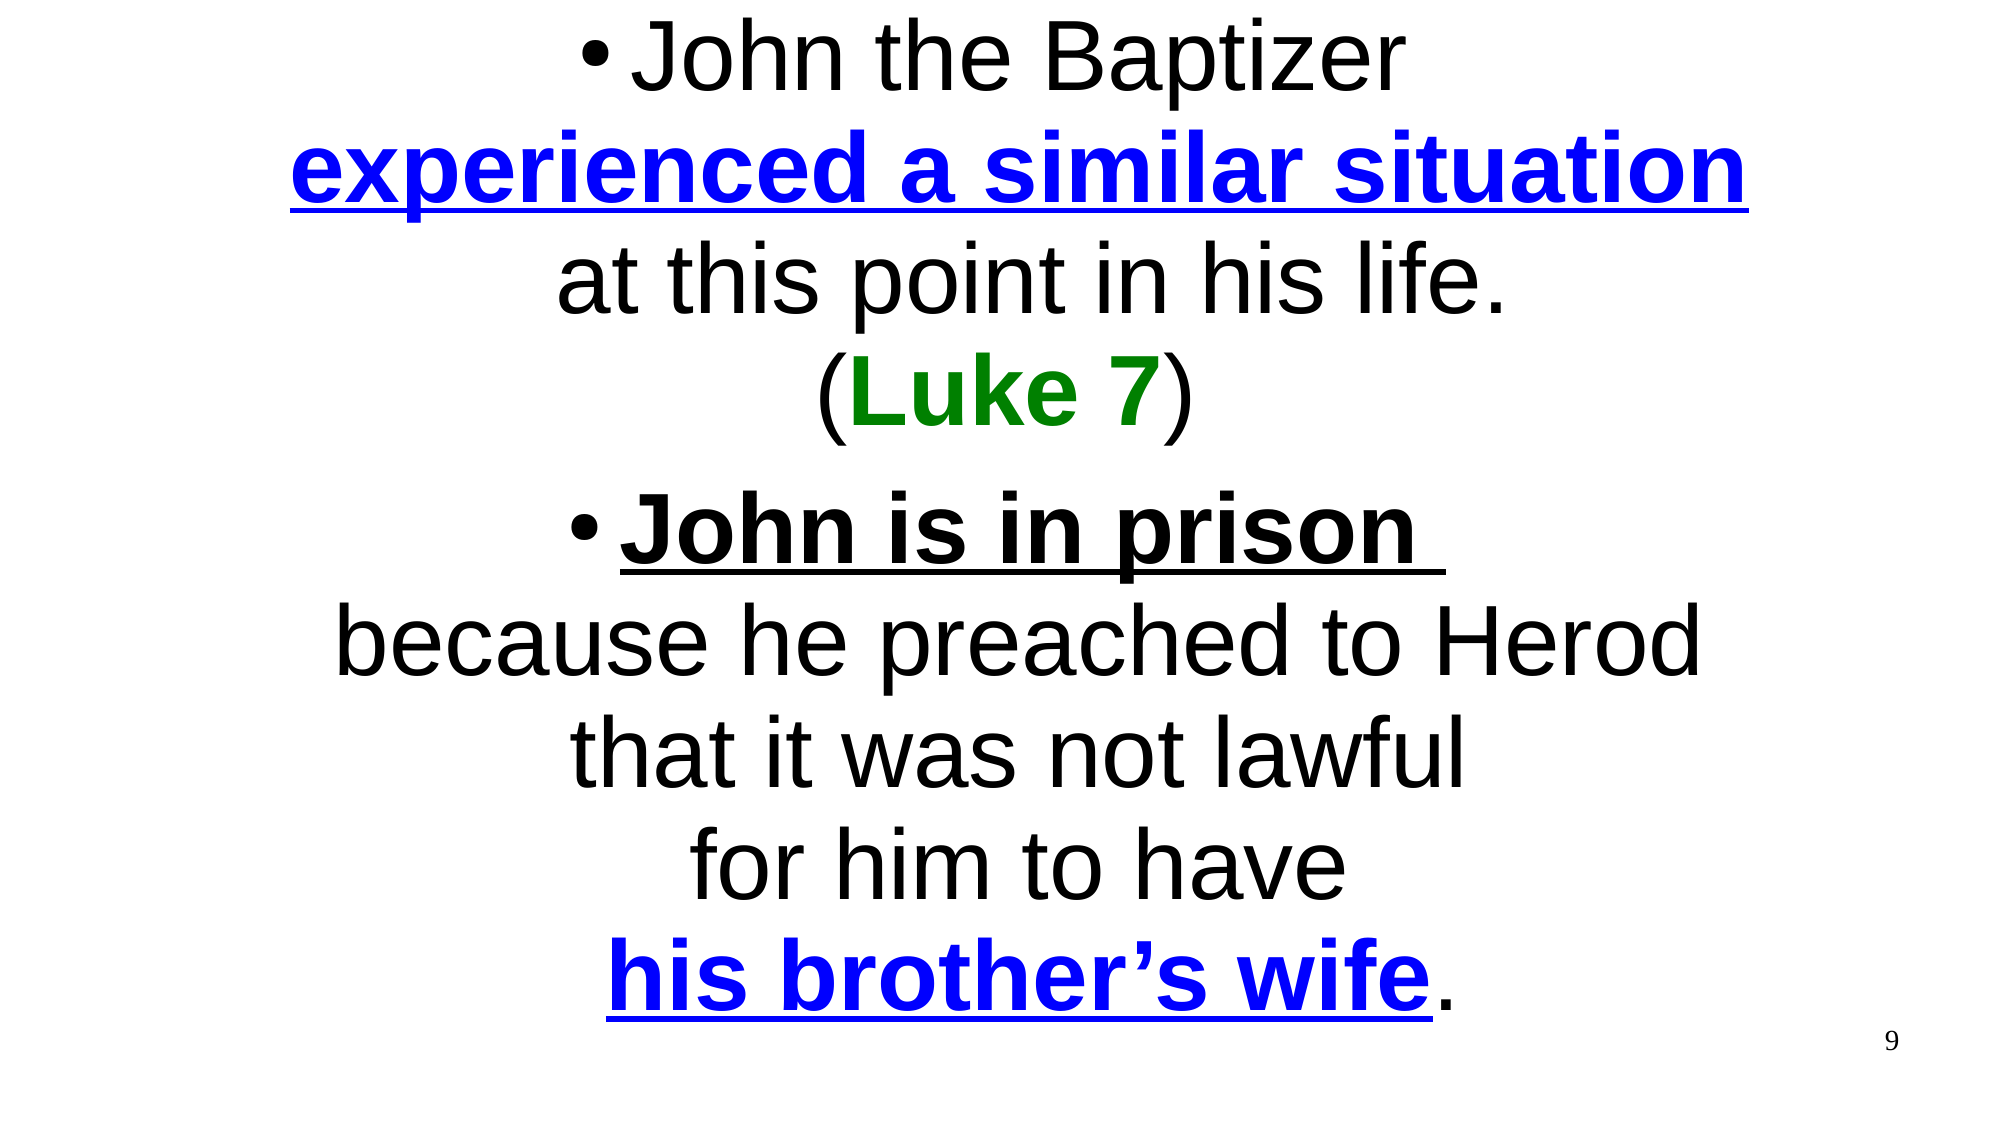

# John the Baptizer experienced a similar situation at this point in his life. (Luke 7)
John is in prison
because he preached to Herod
that it was not lawful
for him to have
his brother’s wife.
9